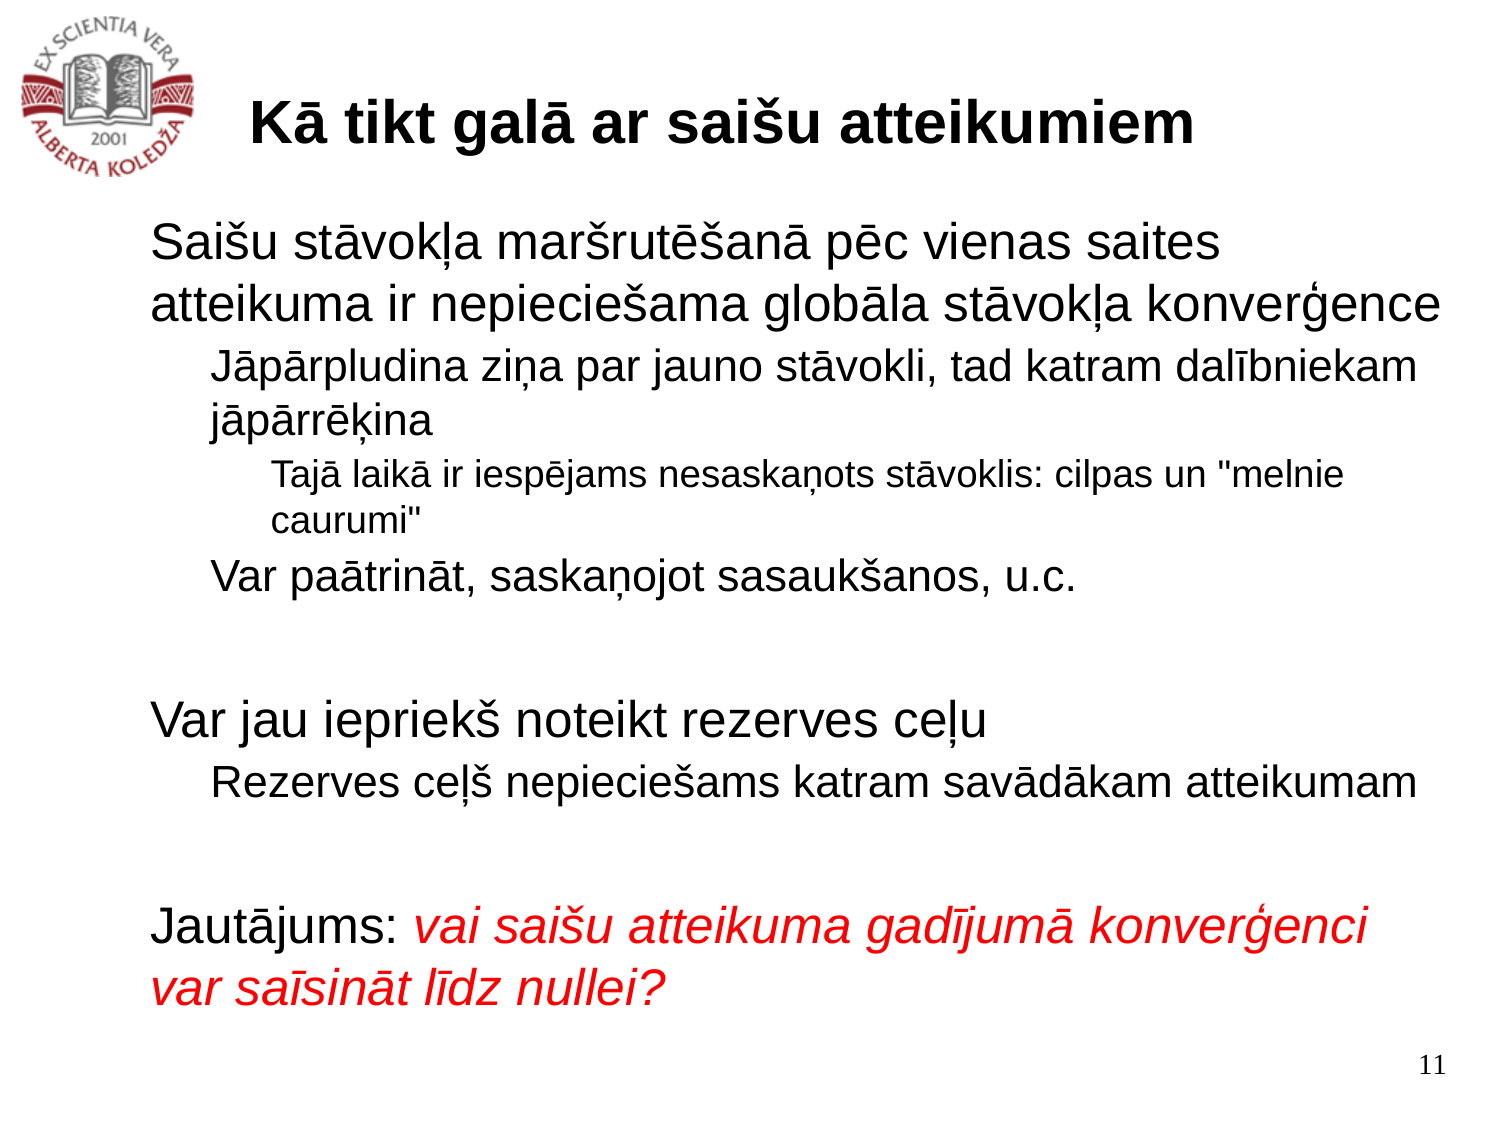

# Kā tikt galā ar saišu atteikumiem
Saišu stāvokļa maršrutēšanā pēc vienas saites atteikuma ir nepieciešama globāla stāvokļa konverģence
Jāpārpludina ziņa par jauno stāvokli, tad katram dalībniekam jāpārrēķina
Tajā laikā ir iespējams nesaskaņots stāvoklis: cilpas un "melnie caurumi"
Var paātrināt, saskaņojot sasaukšanos, u.c.
Var jau iepriekš noteikt rezerves ceļu
Rezerves ceļš nepieciešams katram savādākam atteikumam
Jautājums: vai saišu atteikuma gadījumā konverģenci var saīsināt līdz nullei?
11